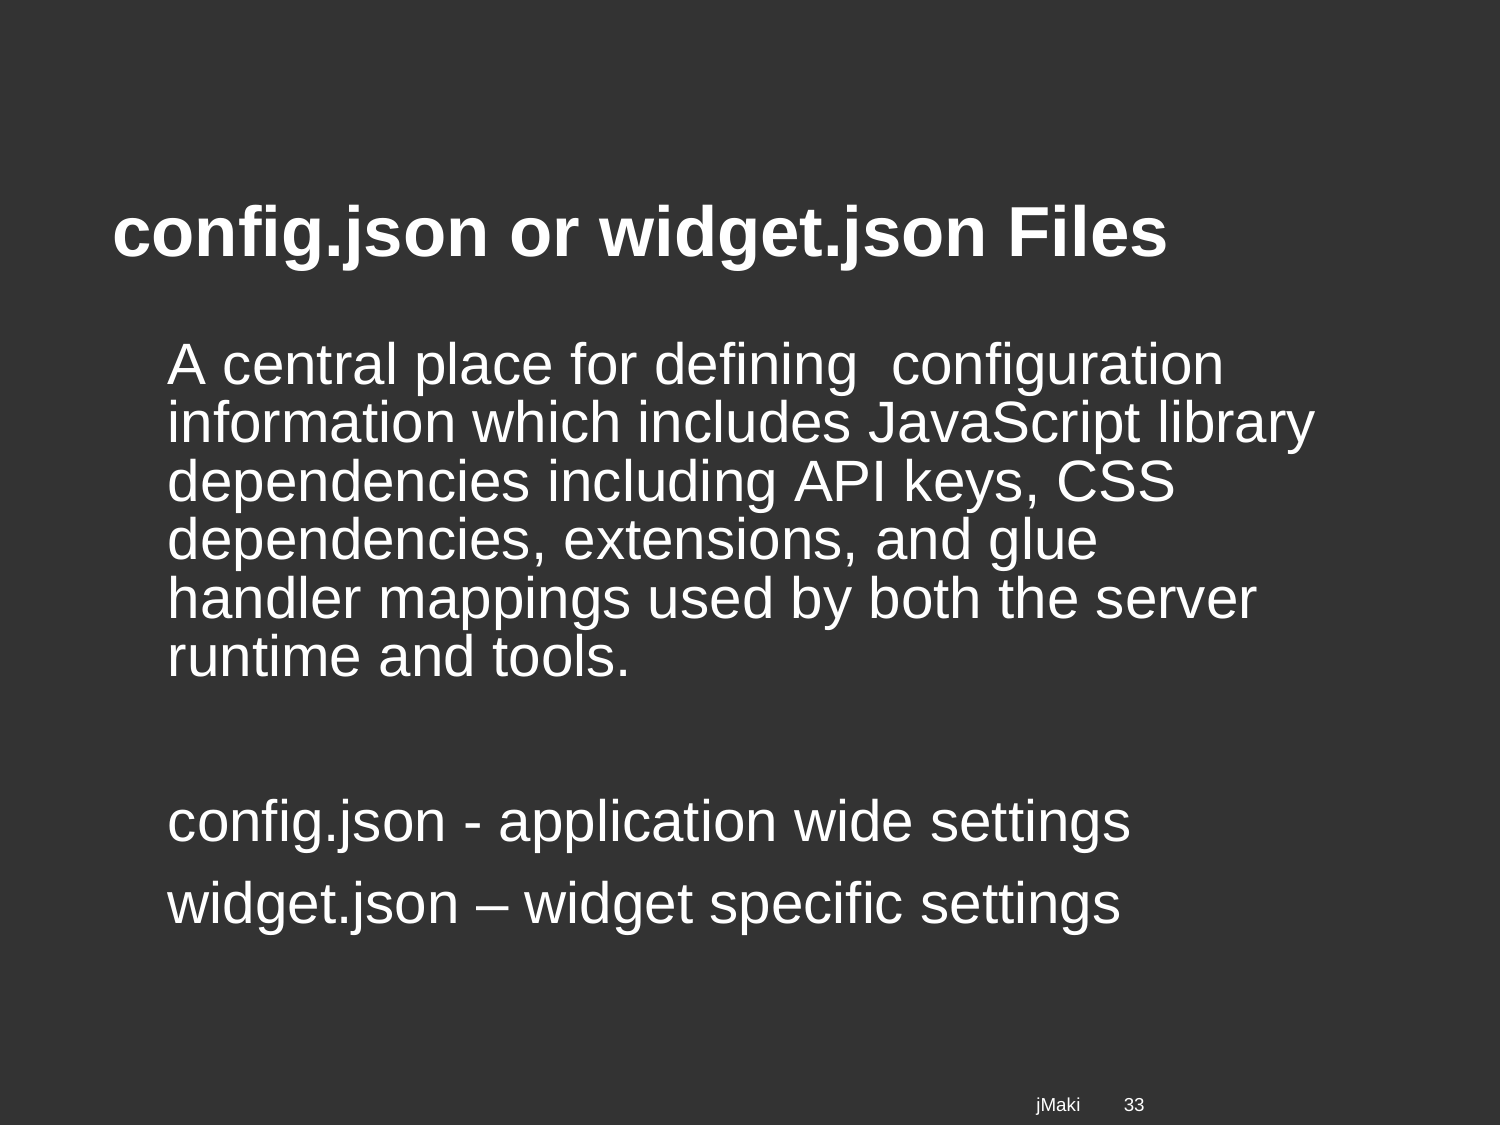

# config.json or widget.json Files
A central place for defining configuration information which includes JavaScript library dependencies including API keys, CSS dependencies, extensions, and glue
handler mappings used by both the server runtime and tools.
config.json - application wide settings
widget.json – widget specific settings